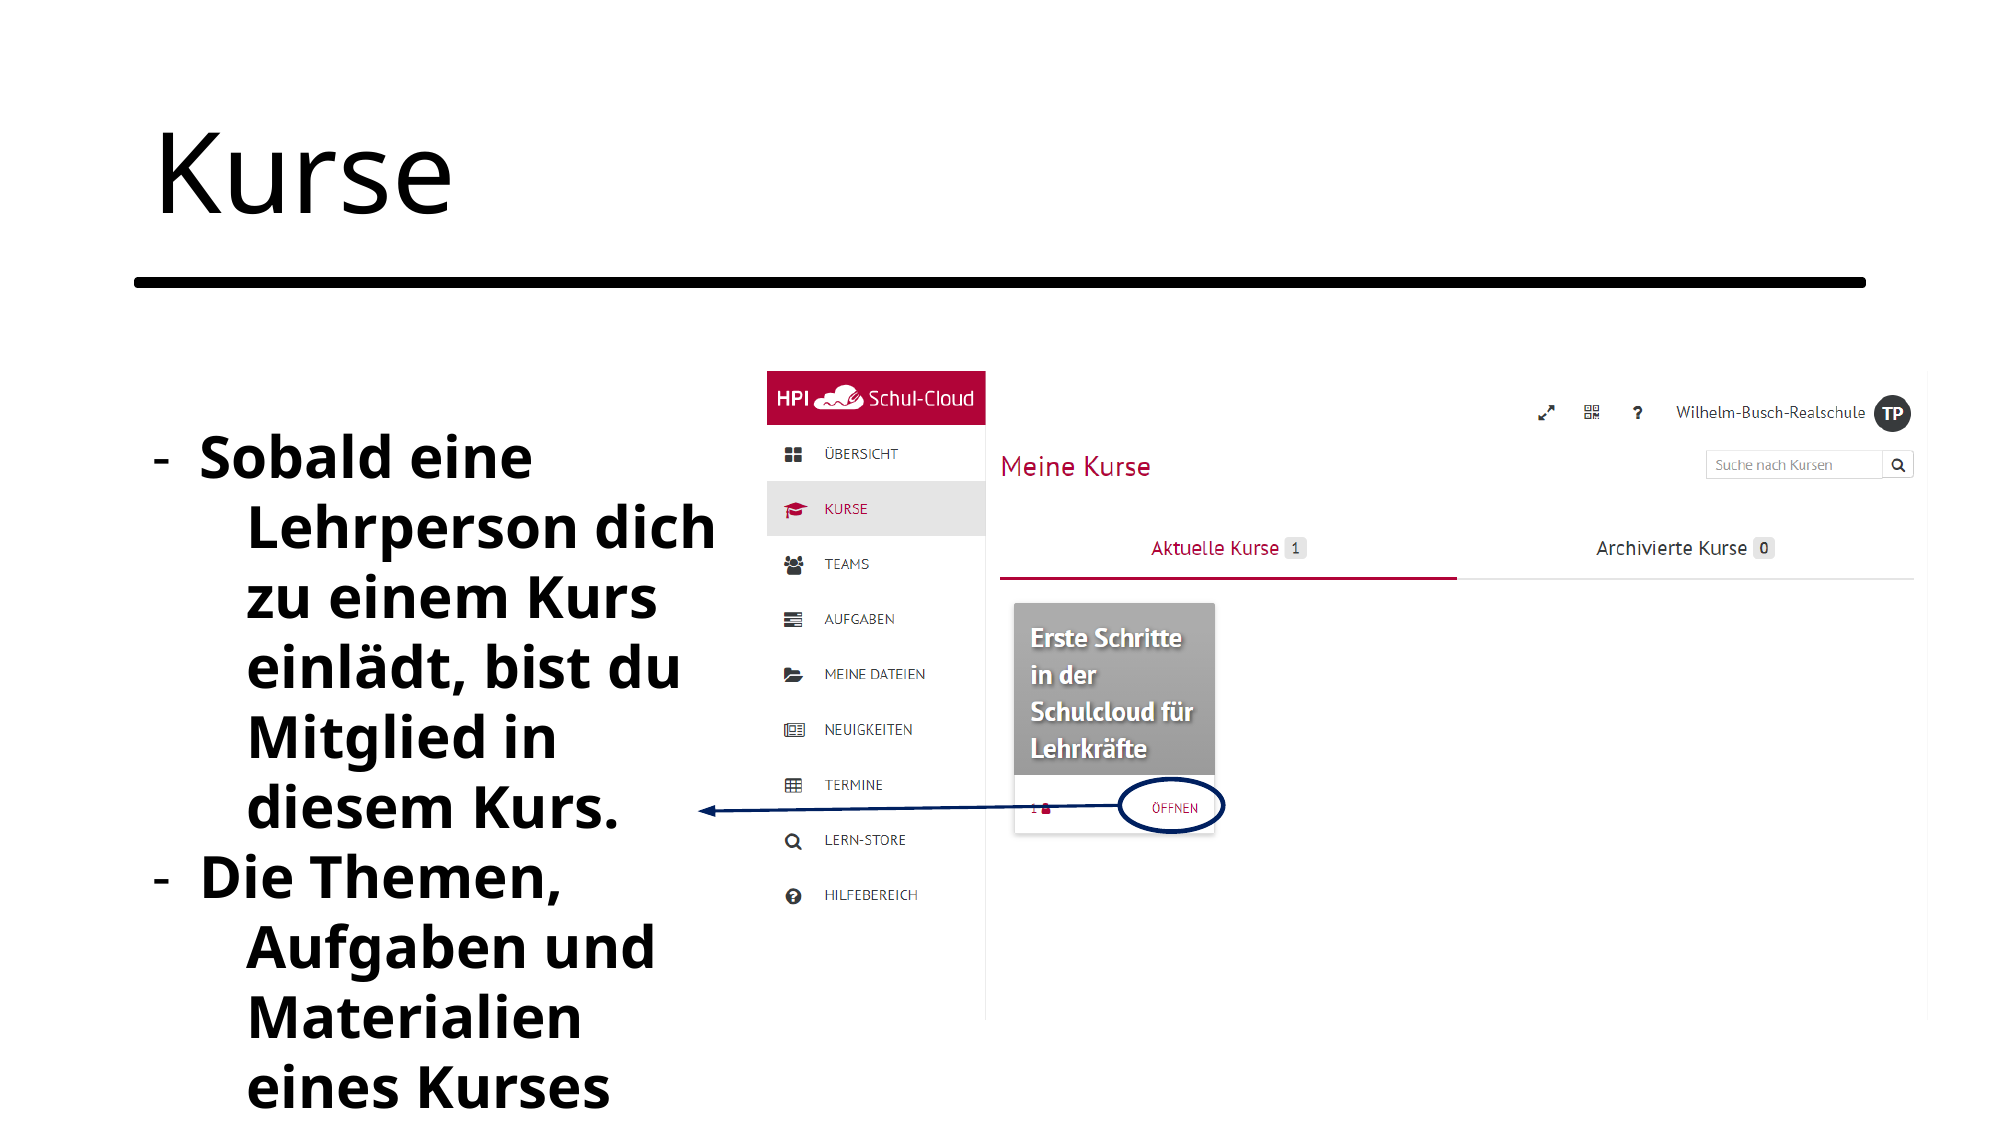

# Kurse
Sobald eine Lehrperson dich zu einem Kurs einlädt, bist du Mitglied in diesem Kurs.
Die Themen, Aufgaben und Materialien eines Kurses erreichst du, wenn du auf den entsprechenden Kurs klickst.